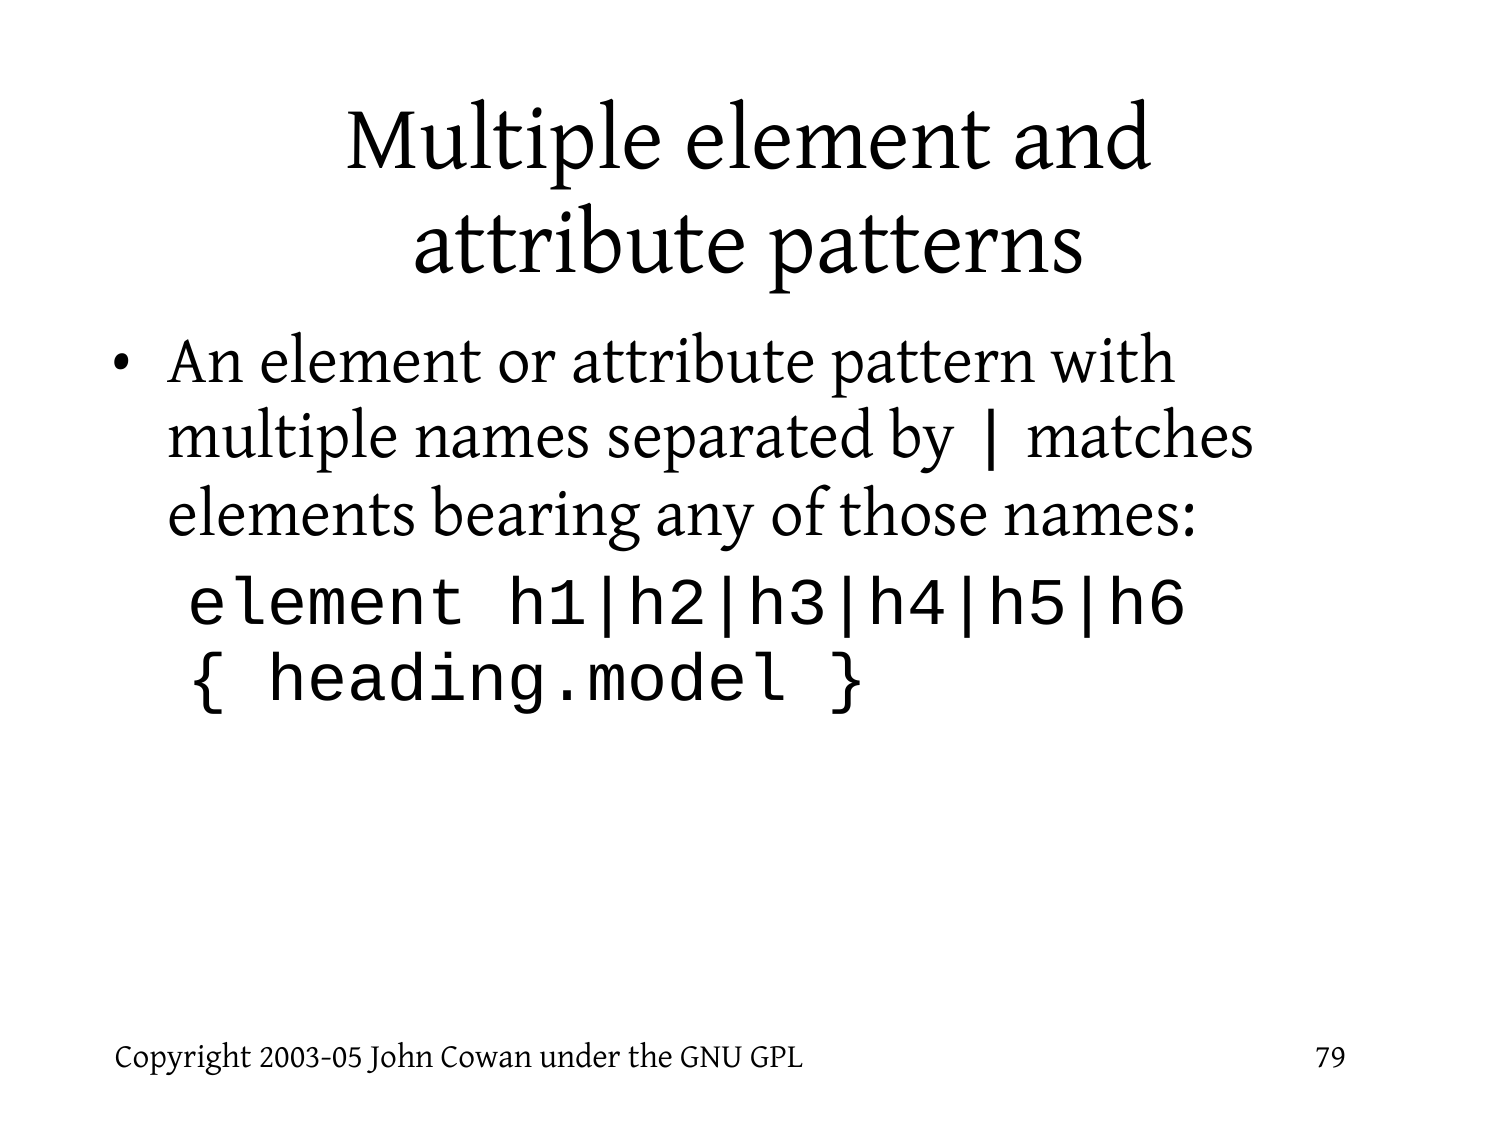

# Multiple element and attribute patterns
An element or attribute pattern with multiple names separated by | matches elements bearing any of those names:
element h1|h2|h3|h4|h5|h6 { heading.model }